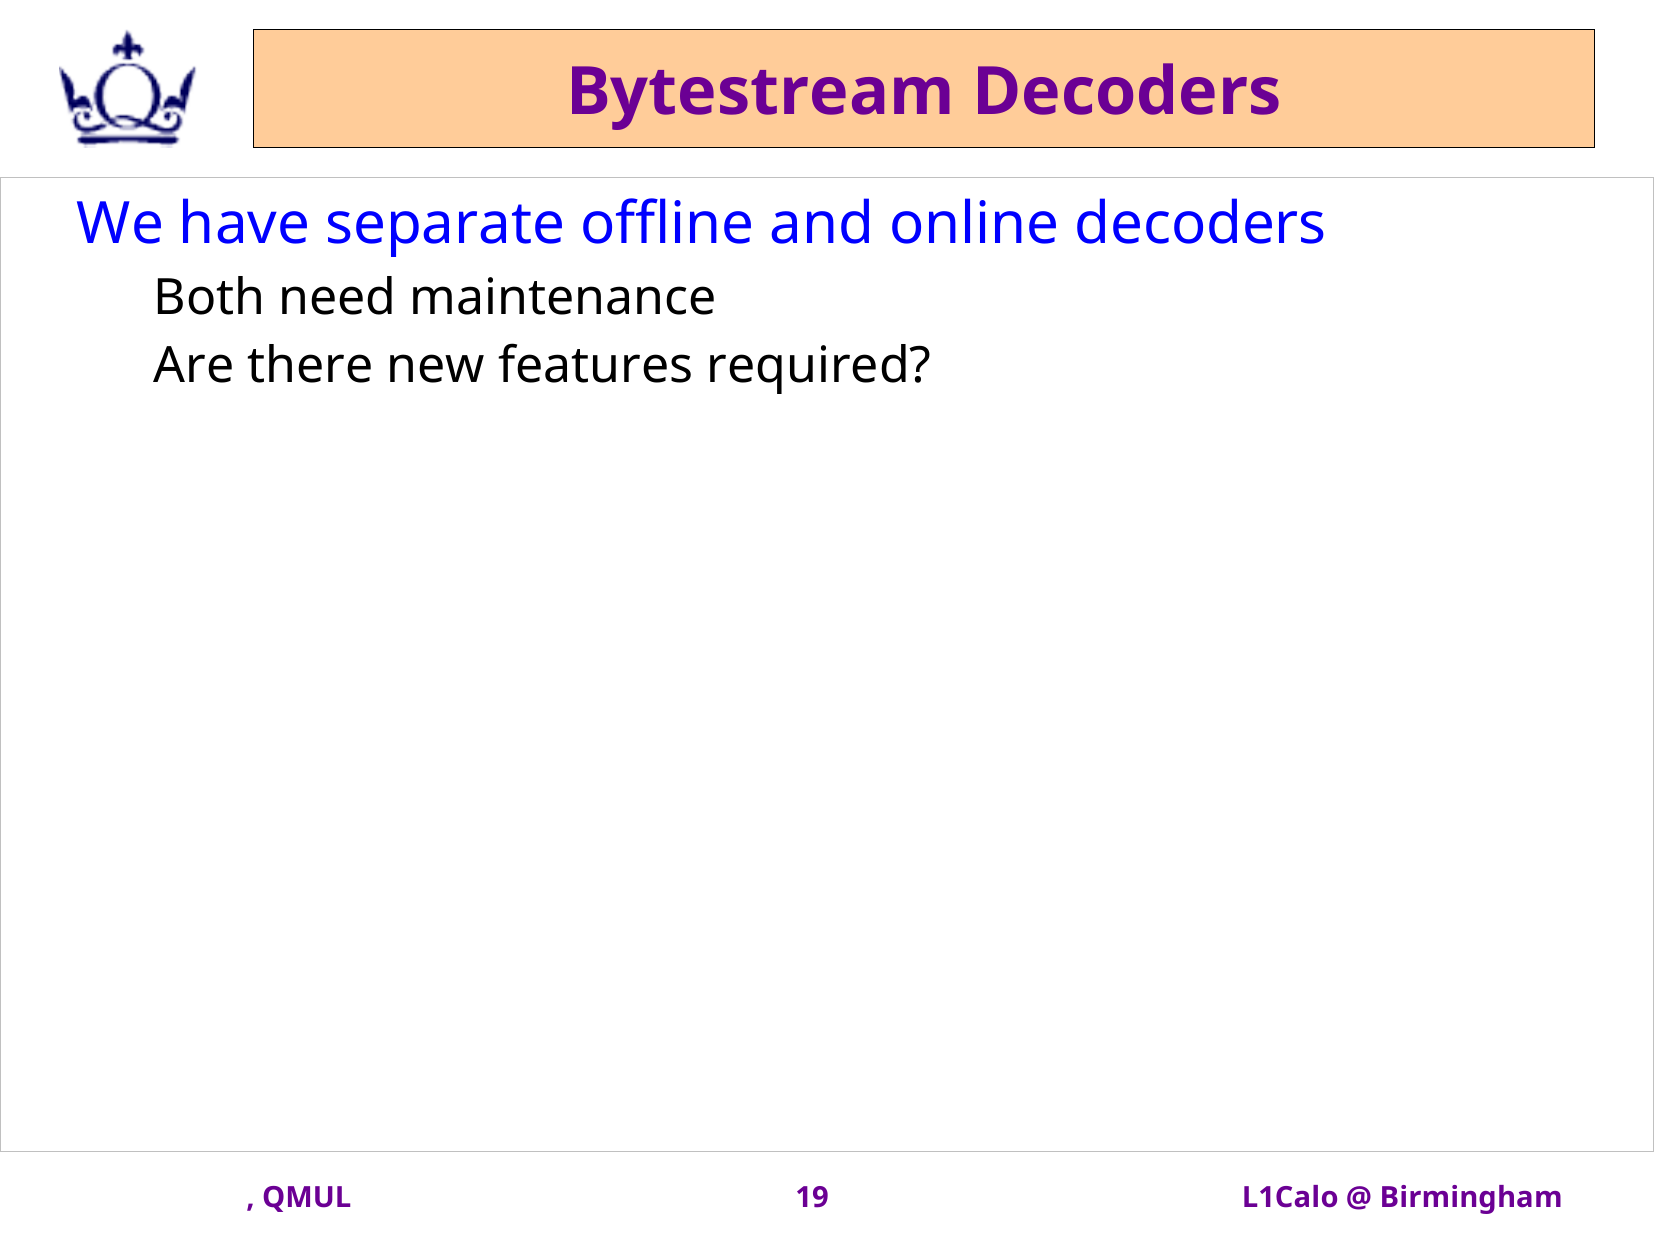

# Bytestream Decoders
We have separate offline and online decoders
Both need maintenance
Are there new features required?